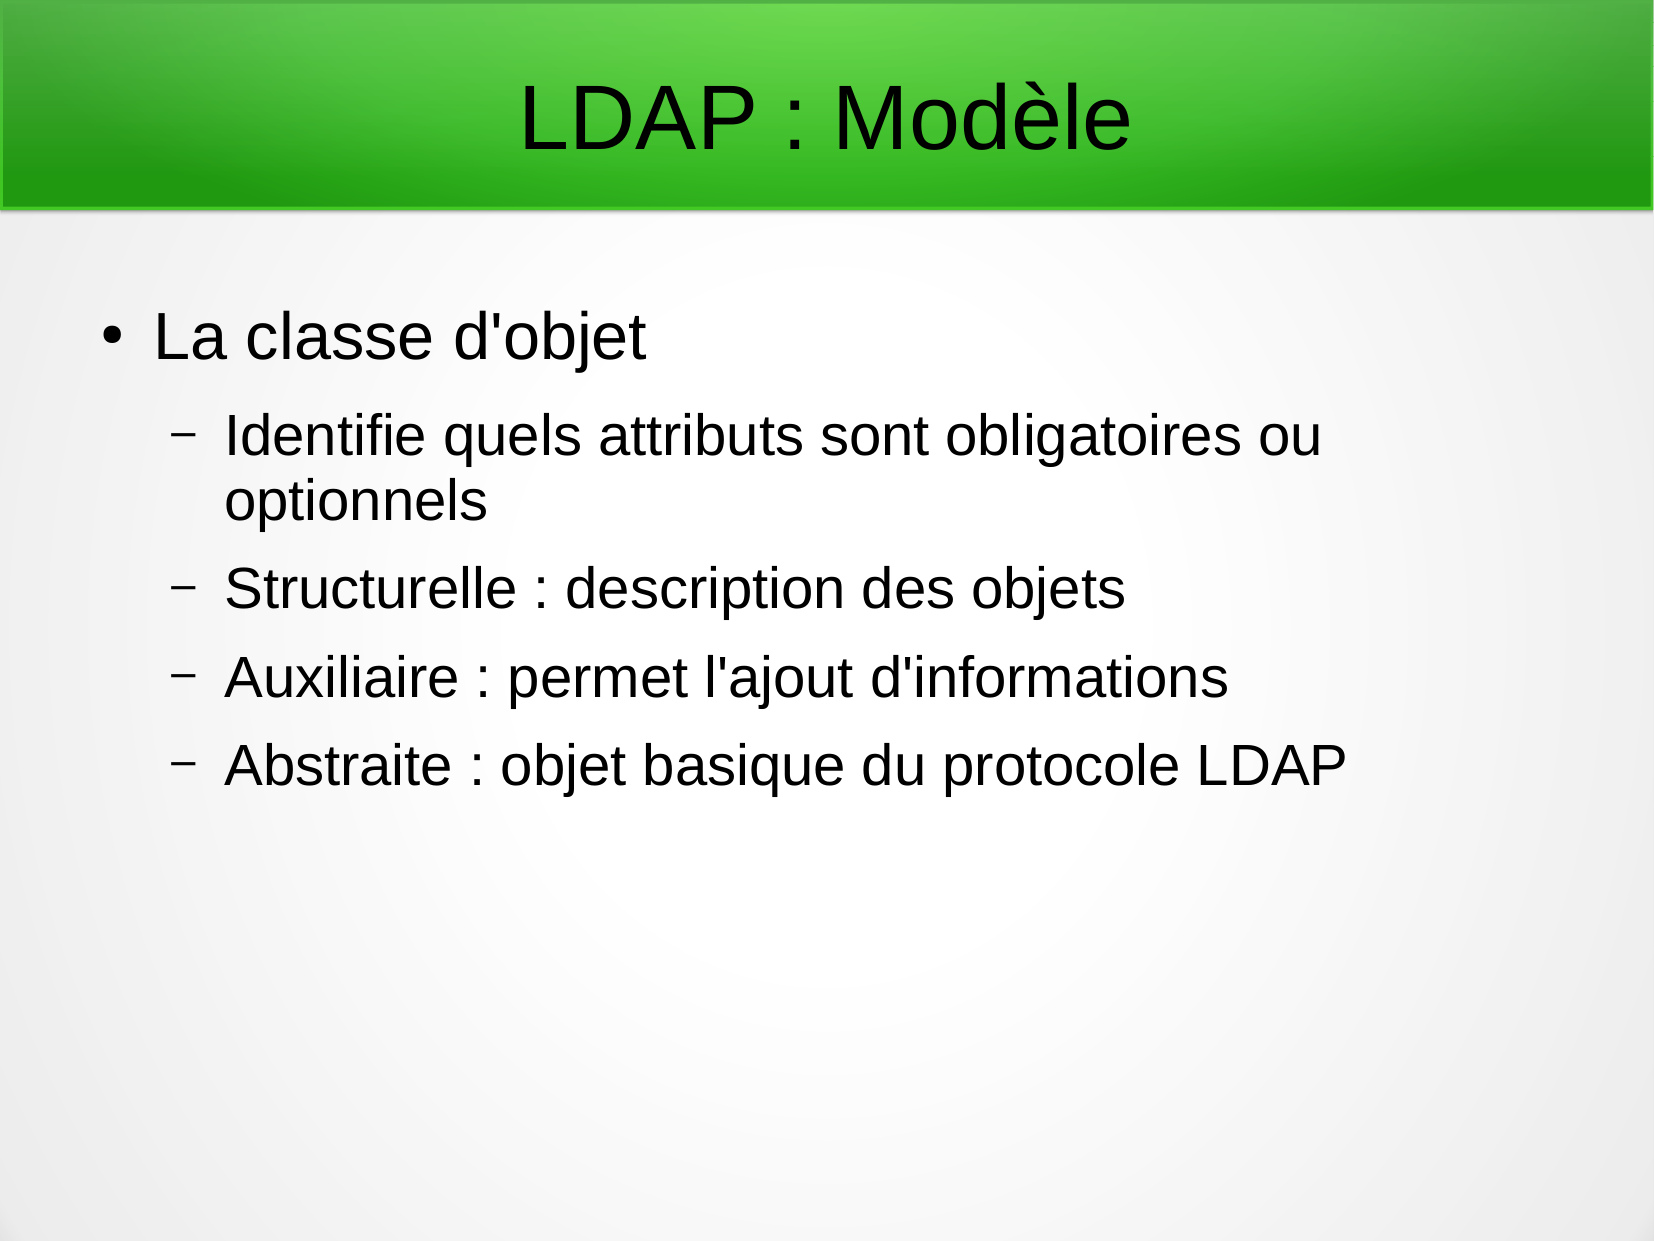

# LDAP : Modèle
La classe d'objet
Identifie quels attributs sont obligatoires ou optionnels
Structurelle : description des objets
Auxiliaire : permet l'ajout d'informations
Abstraite : objet basique du protocole LDAP